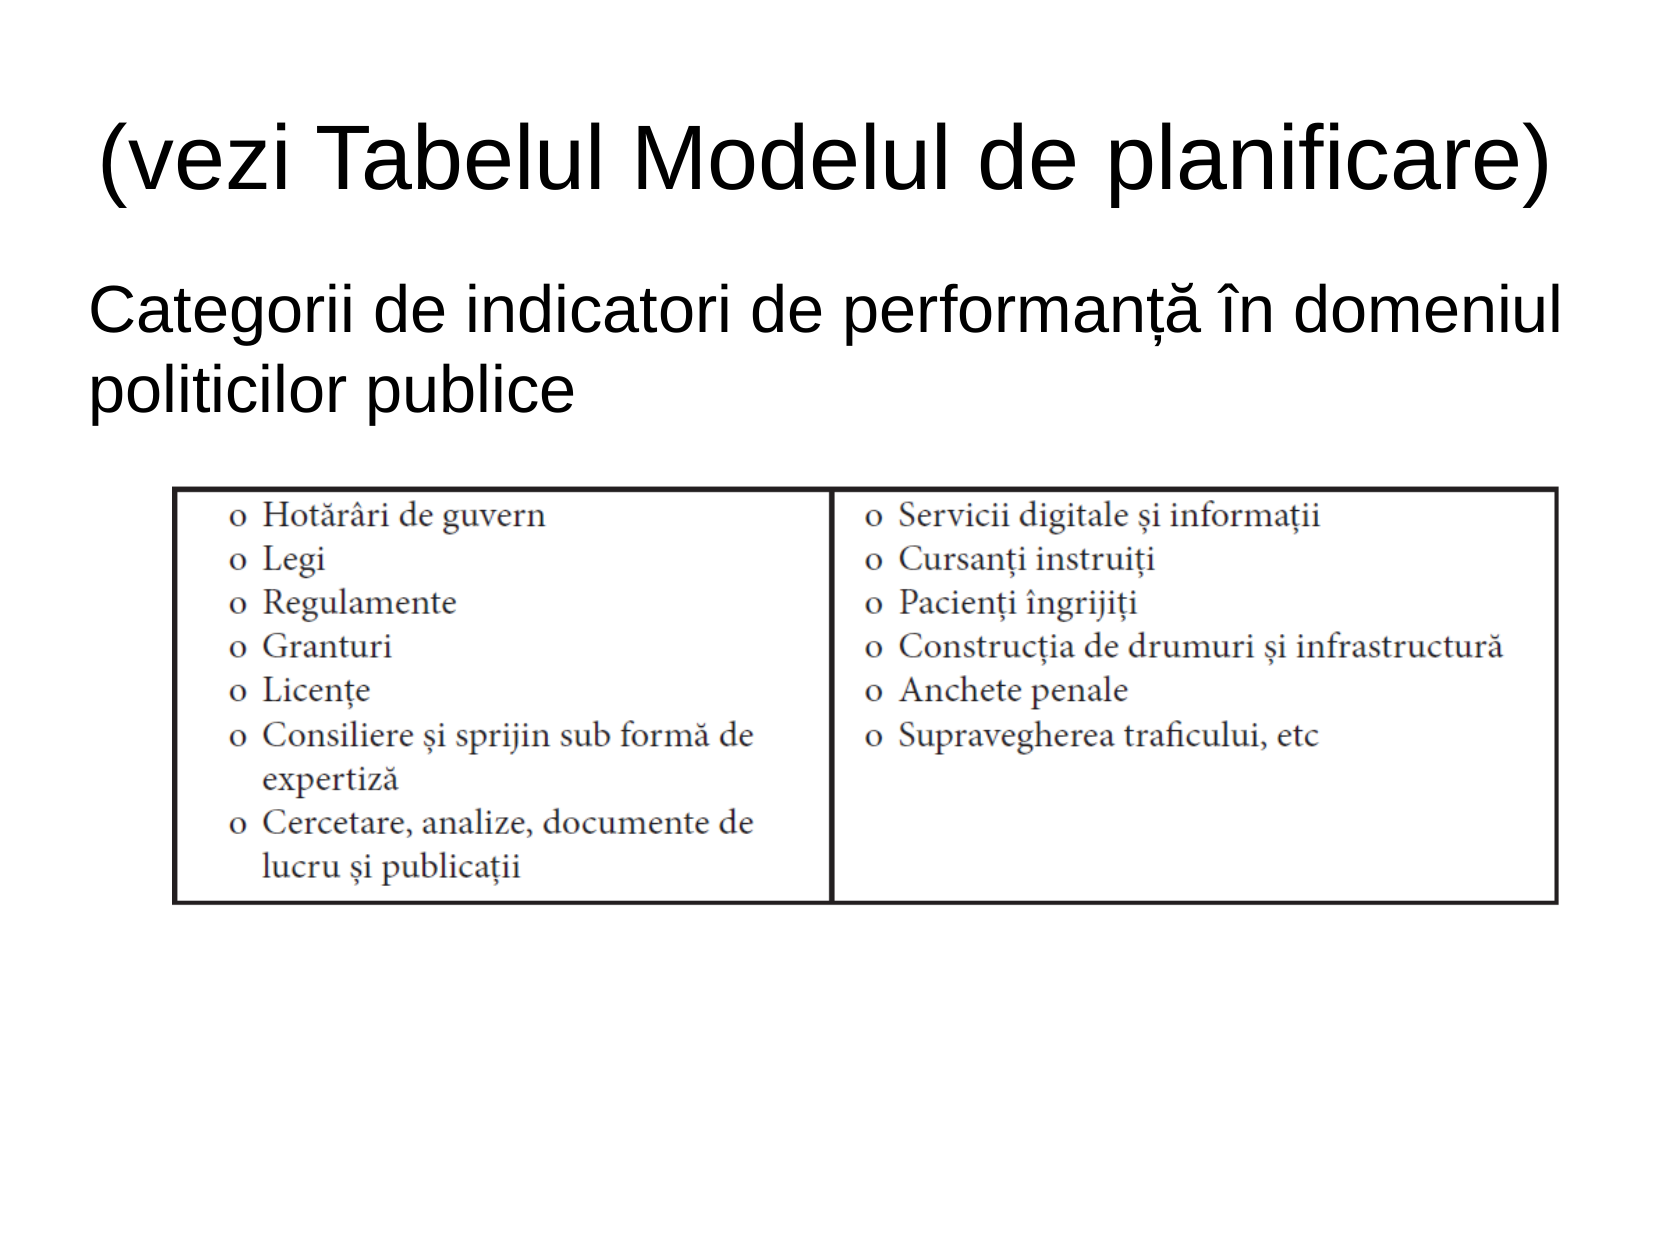

# (vezi Tabelul Modelul de planificare)
Categorii de indicatori de performanță în domeniul politicilor publice